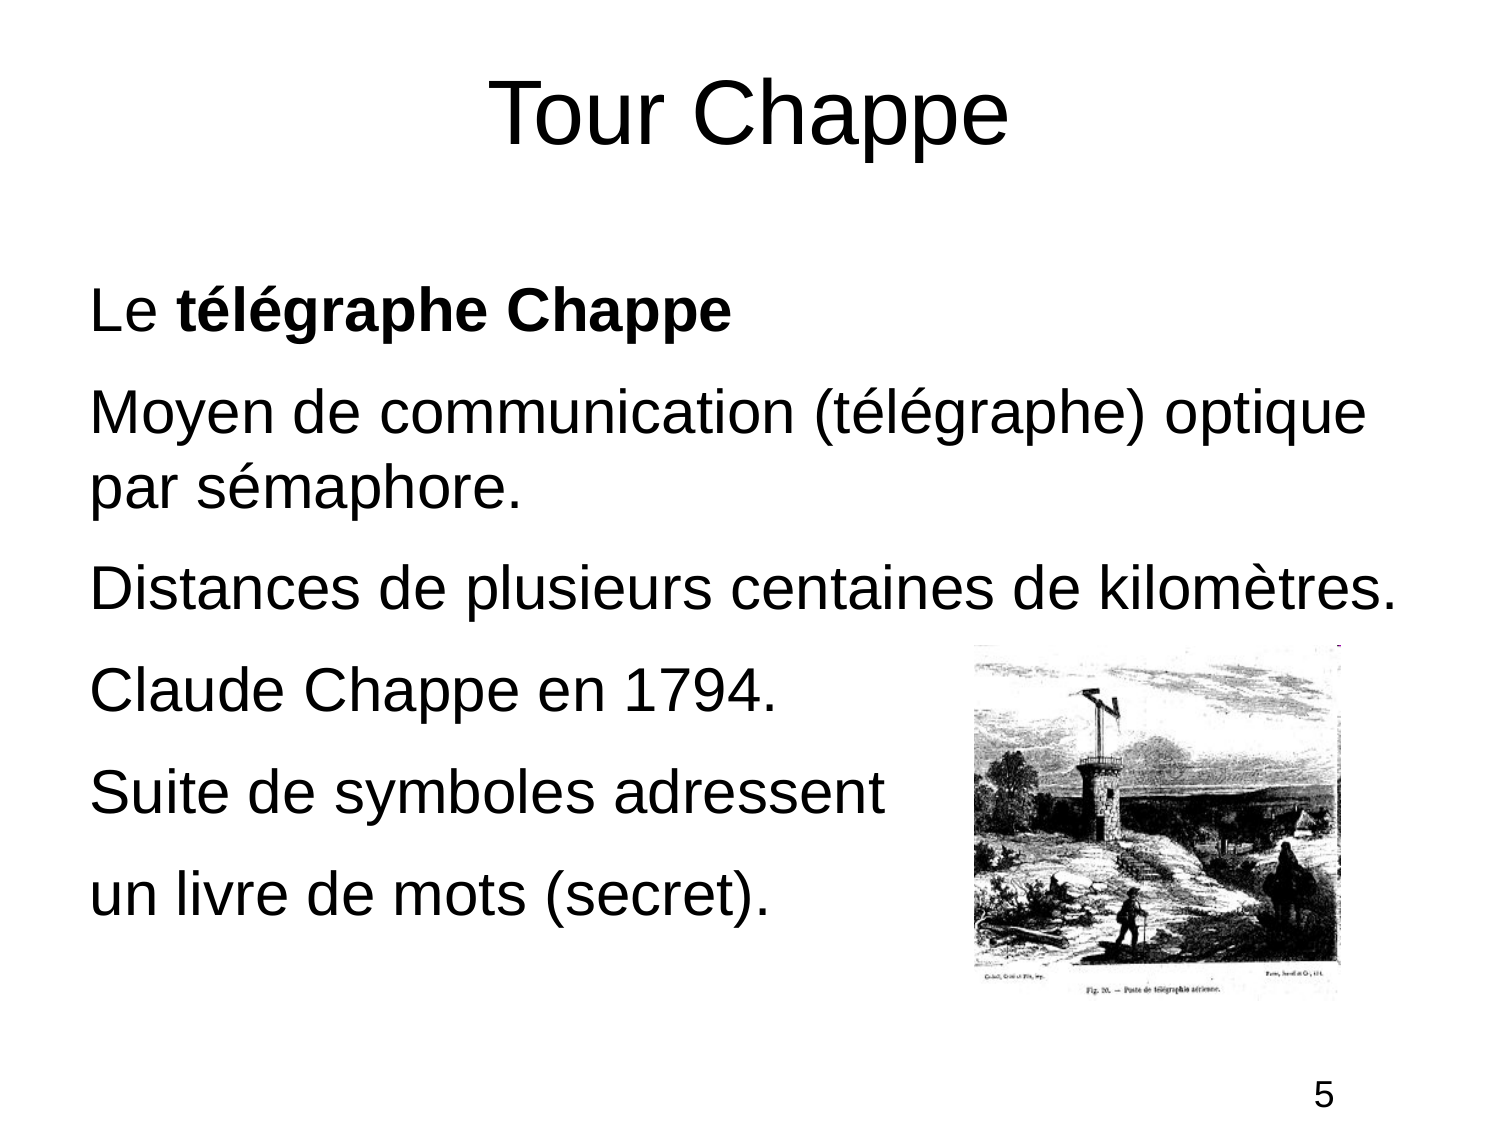

# Tour Chappe
Le télégraphe Chappe
Moyen de communication (télégraphe) optique par sémaphore.
Distances de plusieurs centaines de kilomètres.
Claude Chappe en 1794.
Suite de symboles adressent
un livre de mots (secret).